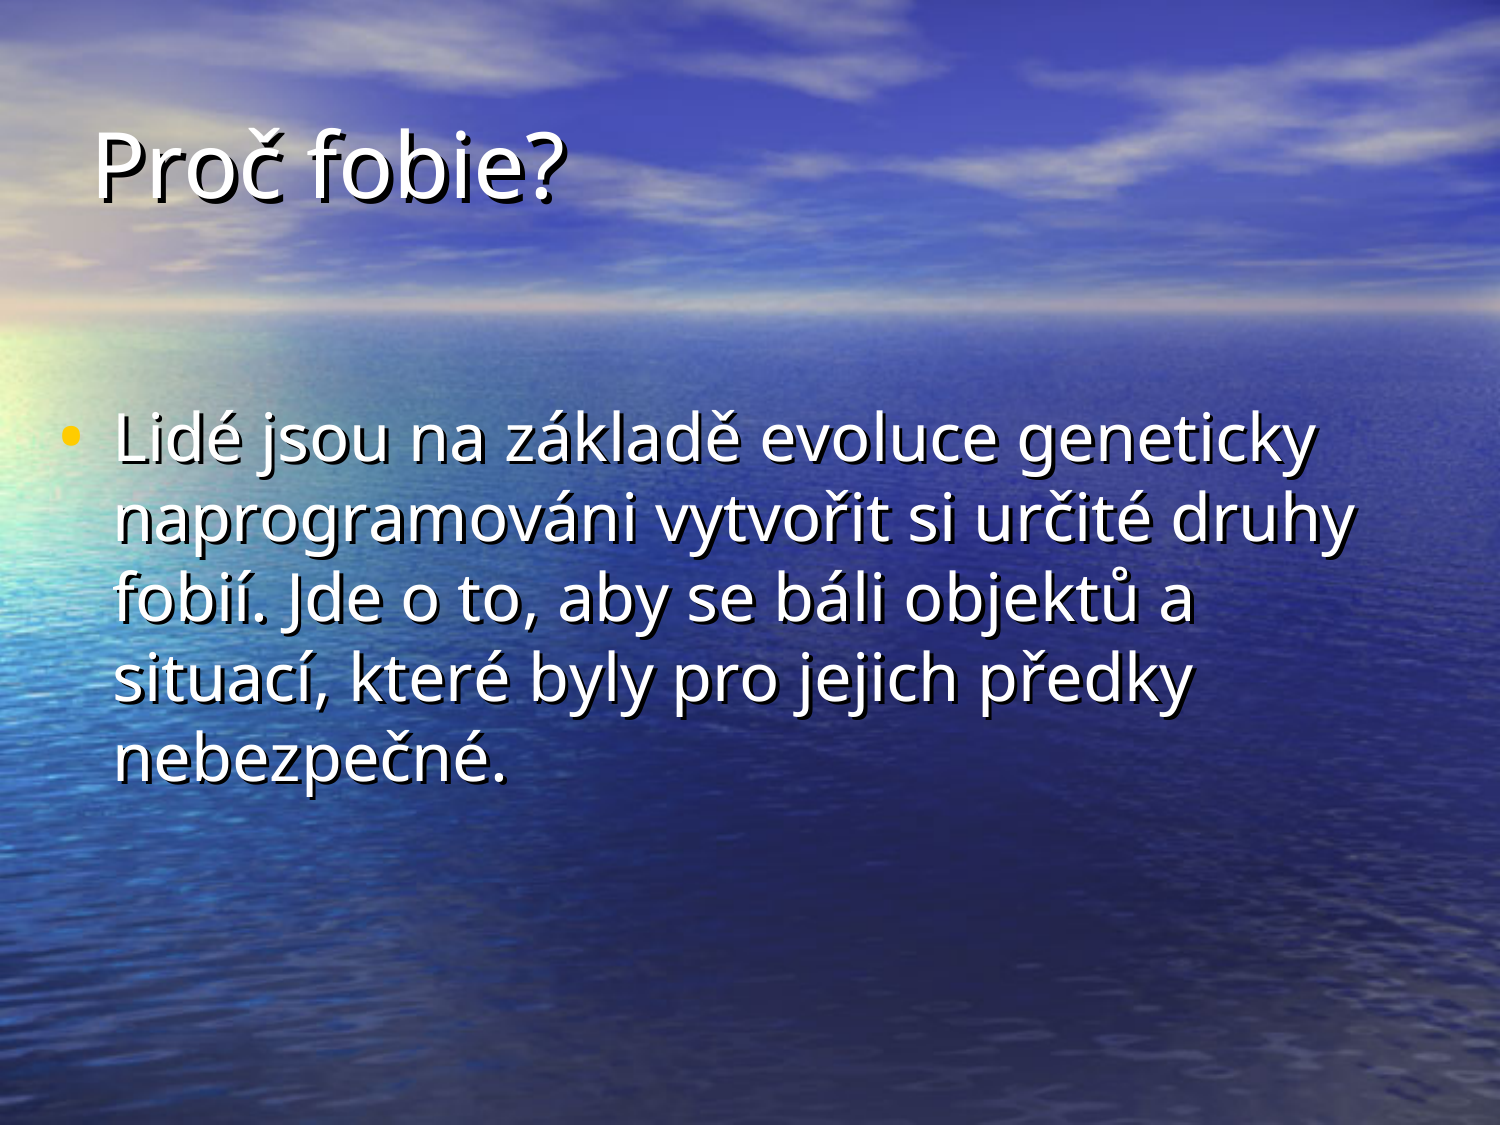

# Proč fobie?
Lidé jsou na základě evoluce geneticky naprogramováni vytvořit si určité druhy fobií. Jde o to, aby se báli objektů a situací, které byly pro jejich předky nebezpečné.